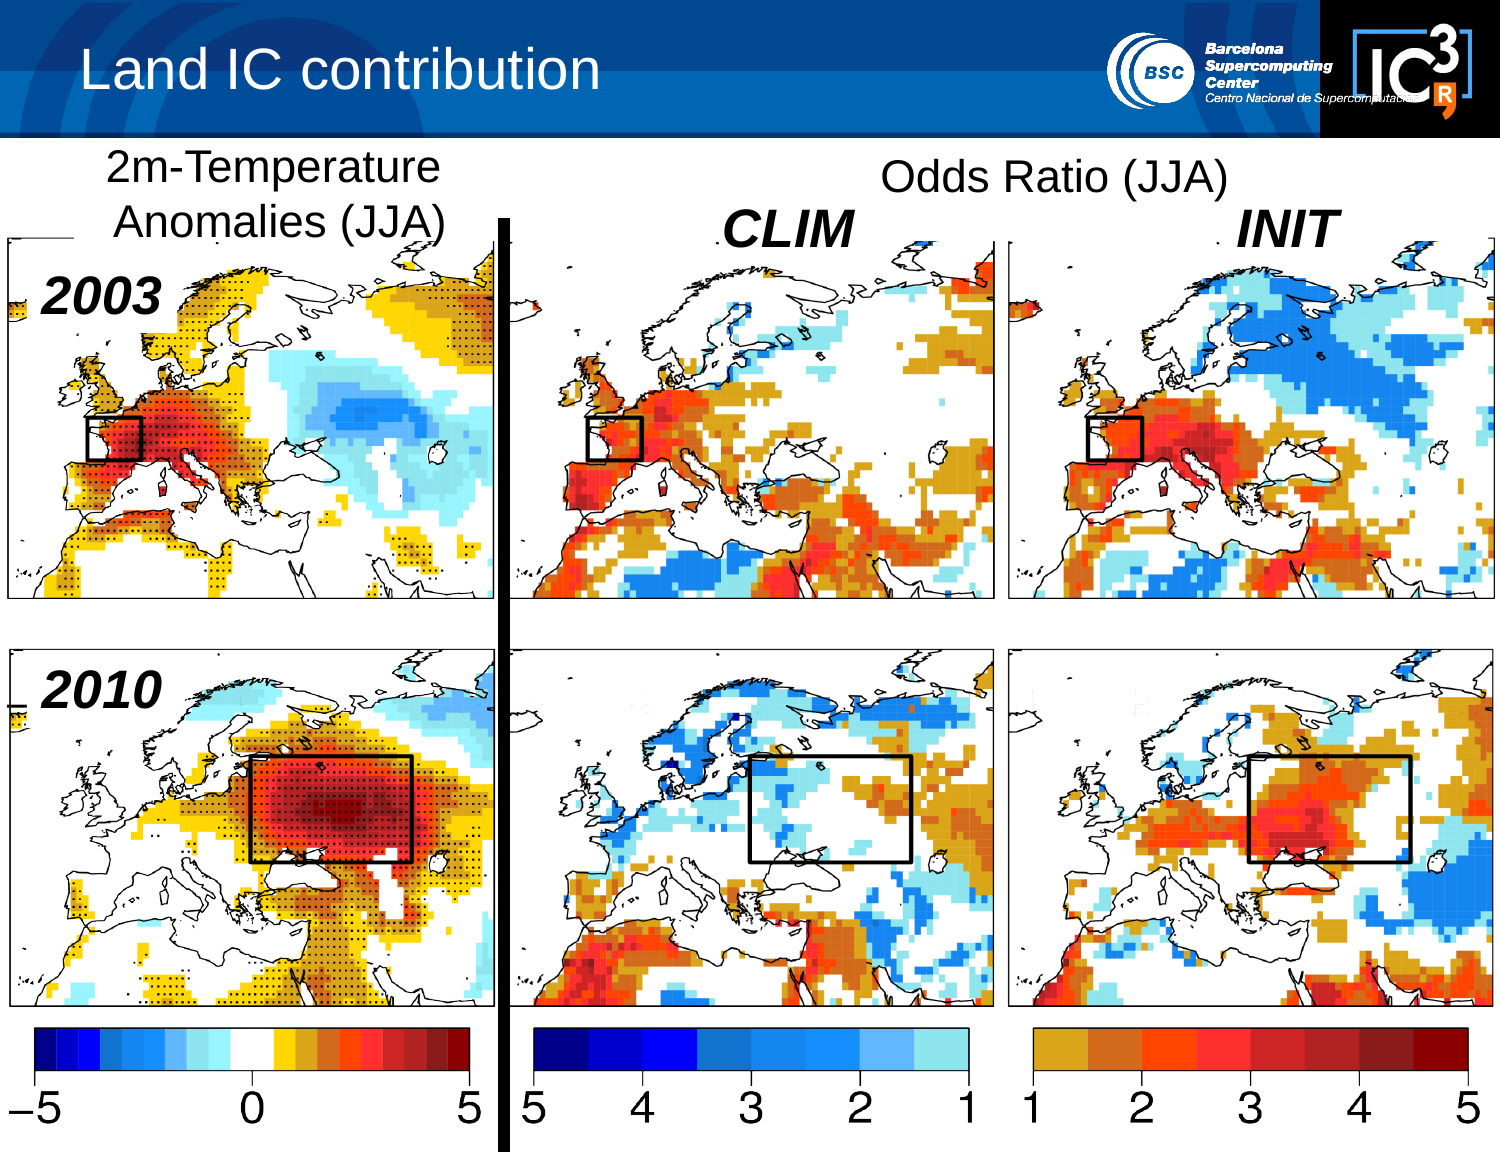

Land IC contribution
Odds Ratio (JJA)
2m-Temperature
Anomalies (JJA)
CLIM
INIT
2003
2010